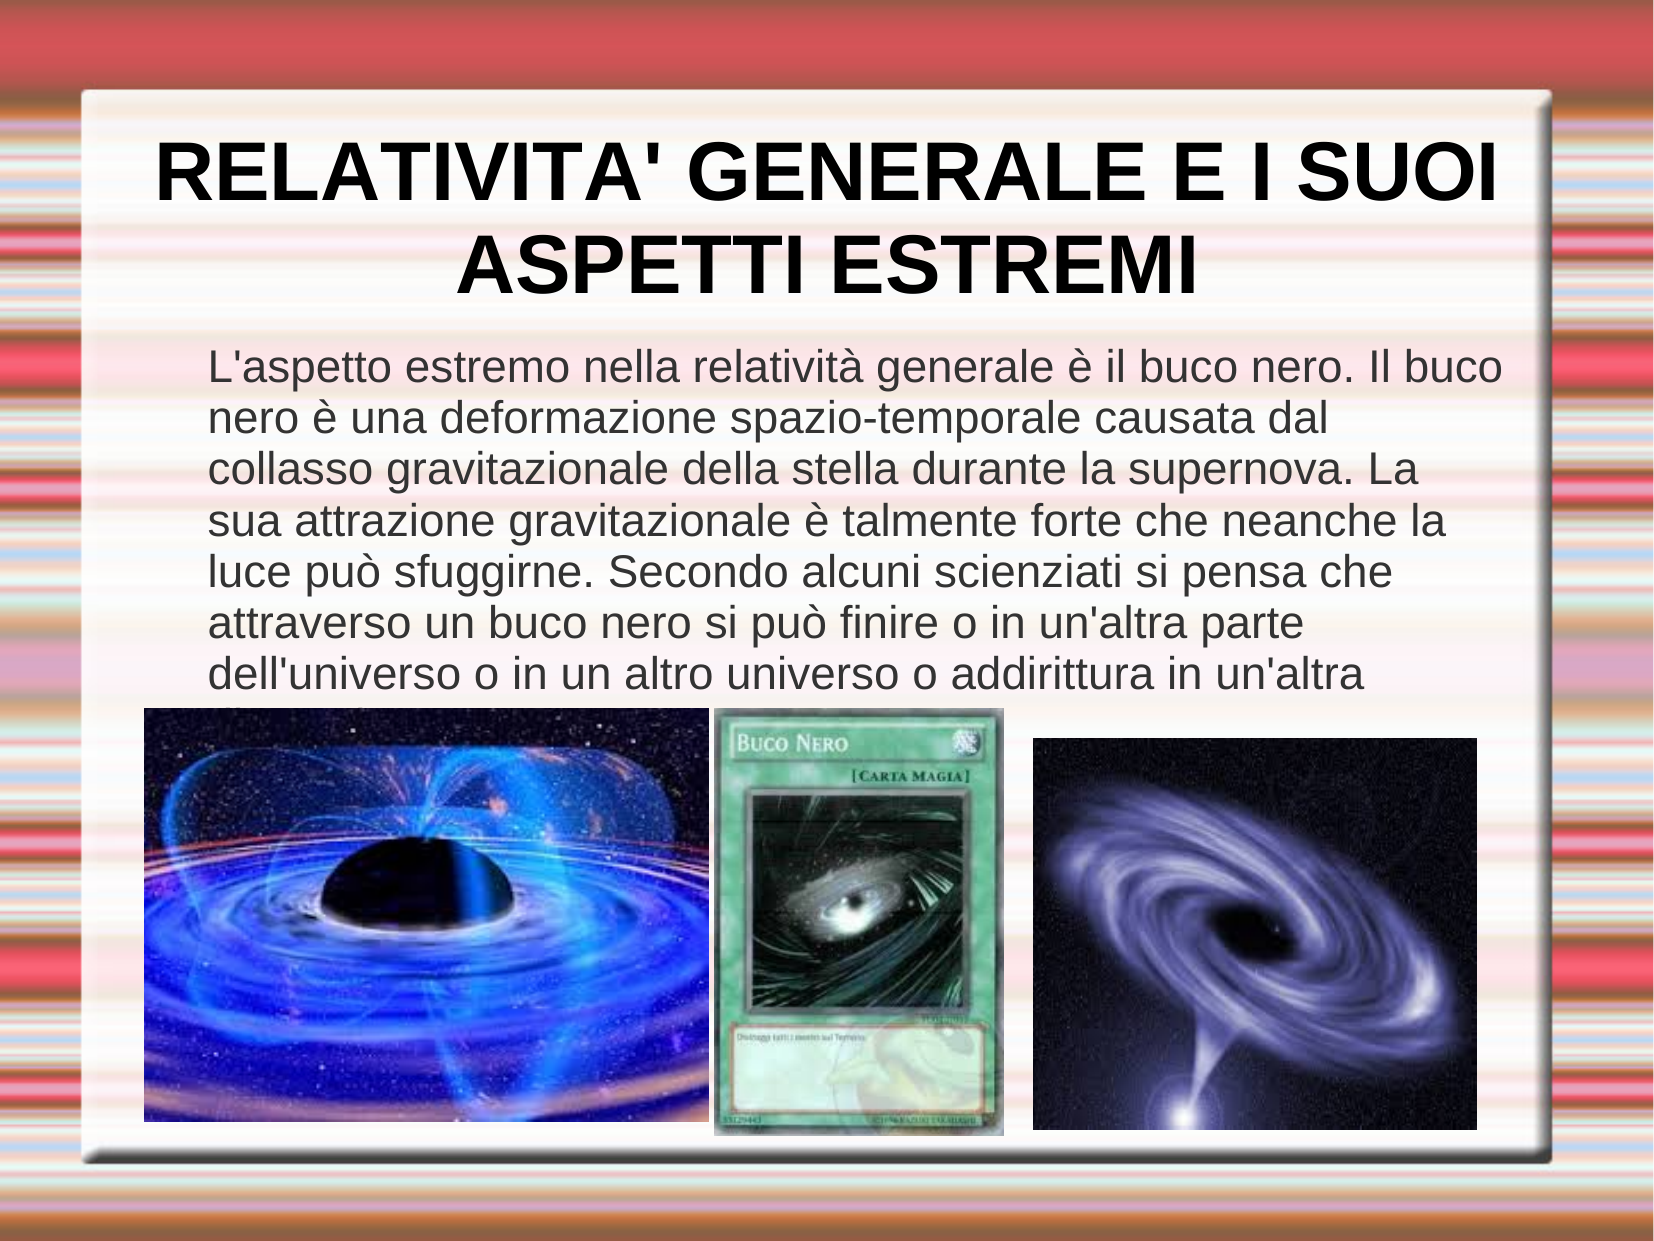

# RELATIVITA' GENERALE E I SUOI ASPETTI ESTREMI
L'aspetto estremo nella relatività generale è il buco nero. Il buco nero è una deformazione spazio-temporale causata dal collasso gravitazionale della stella durante la supernova. La sua attrazione gravitazionale è talmente forte che neanche la luce può sfuggirne. Secondo alcuni scienziati si pensa che attraverso un buco nero si può finire o in un'altra parte dell'universo o in un altro universo o addirittura in un'altra dimensione.